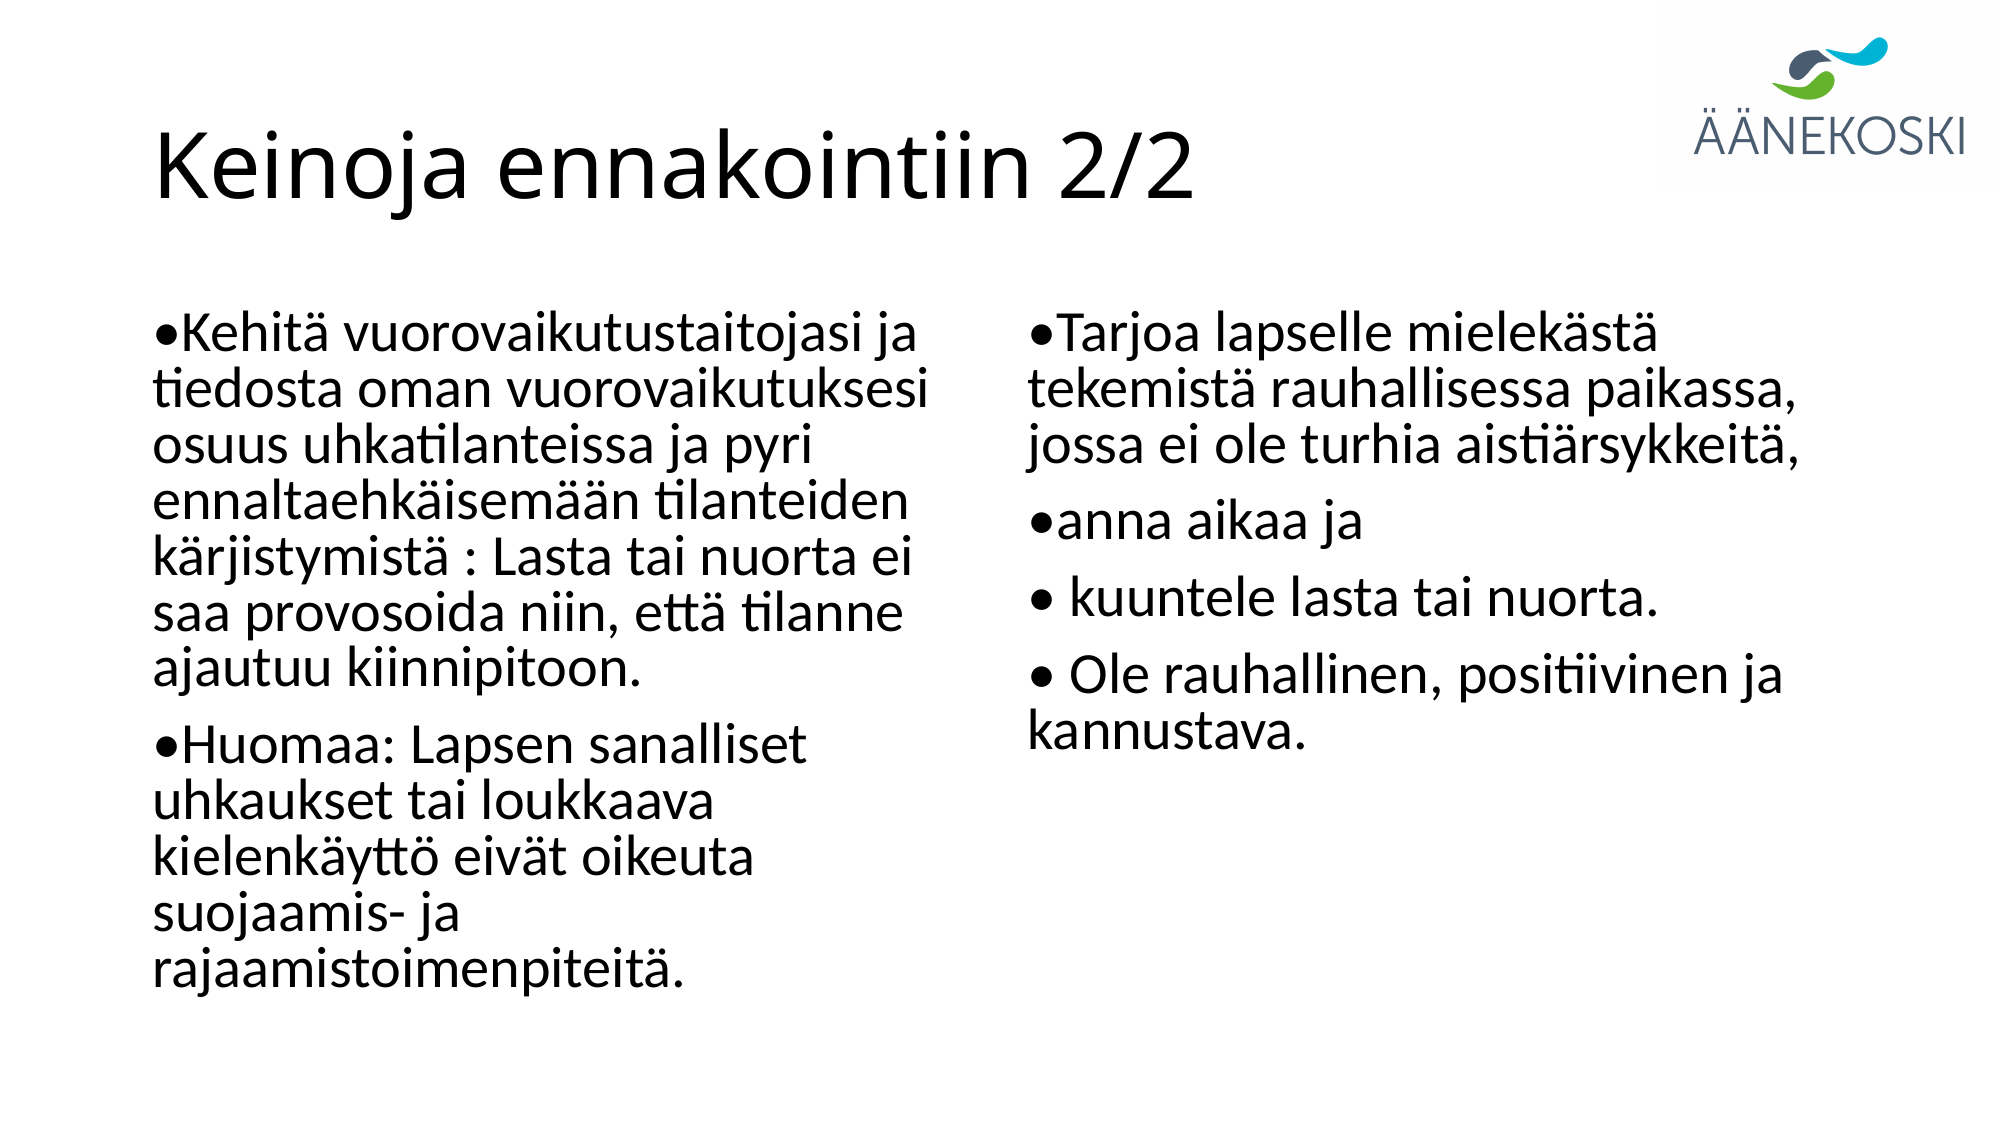

# Keinoja ennakointiin 2/2
•Kehitä vuorovaikutustaitojasi ja tiedosta oman vuorovaikutuksesi osuus uhkatilanteissa ja pyri ennaltaehkäisemään tilanteiden kärjistymistä : Lasta tai nuorta ei saa provosoida niin, että tilanne ajautuu kiinnipitoon.
•Huomaa: Lapsen sanalliset uhkaukset tai loukkaava kielenkäyttö eivät oikeuta suojaamis- ja rajaamistoimenpiteitä.
•Tarjoa lapselle mielekästä tekemistä rauhallisessa paikassa, jossa ei ole turhia aistiärsykkeitä,
•anna aikaa ja
• kuuntele lasta tai nuorta.
• Ole rauhallinen, positiivinen ja kannustava.